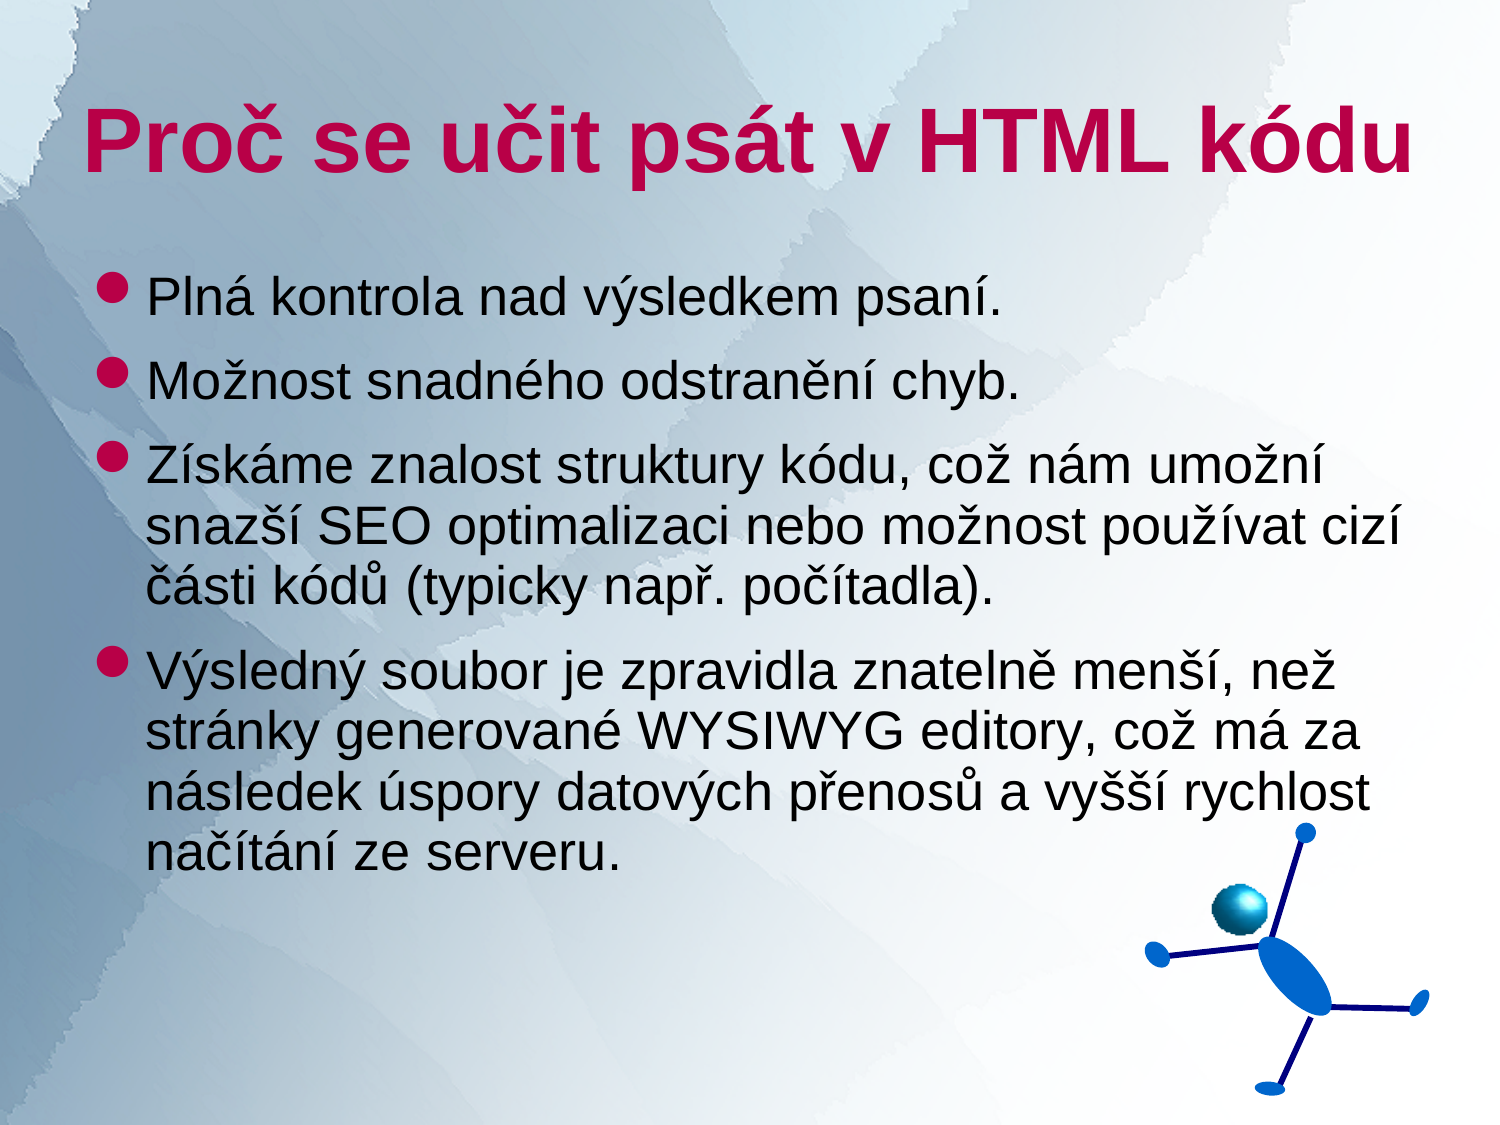

Proč se učit psát v HTML kódu
Plná kontrola nad výsledkem psaní.
Možnost snadného odstranění chyb.
Získáme znalost struktury kódu, což nám umožní snazší SEO optimalizaci nebo možnost používat cizí části kódů (typicky např. počítadla).
Výsledný soubor je zpravidla znatelně menší, než stránky generované WYSIWYG editory, což má za následek úspory datových přenosů a vyšší rychlost načítání ze serveru.